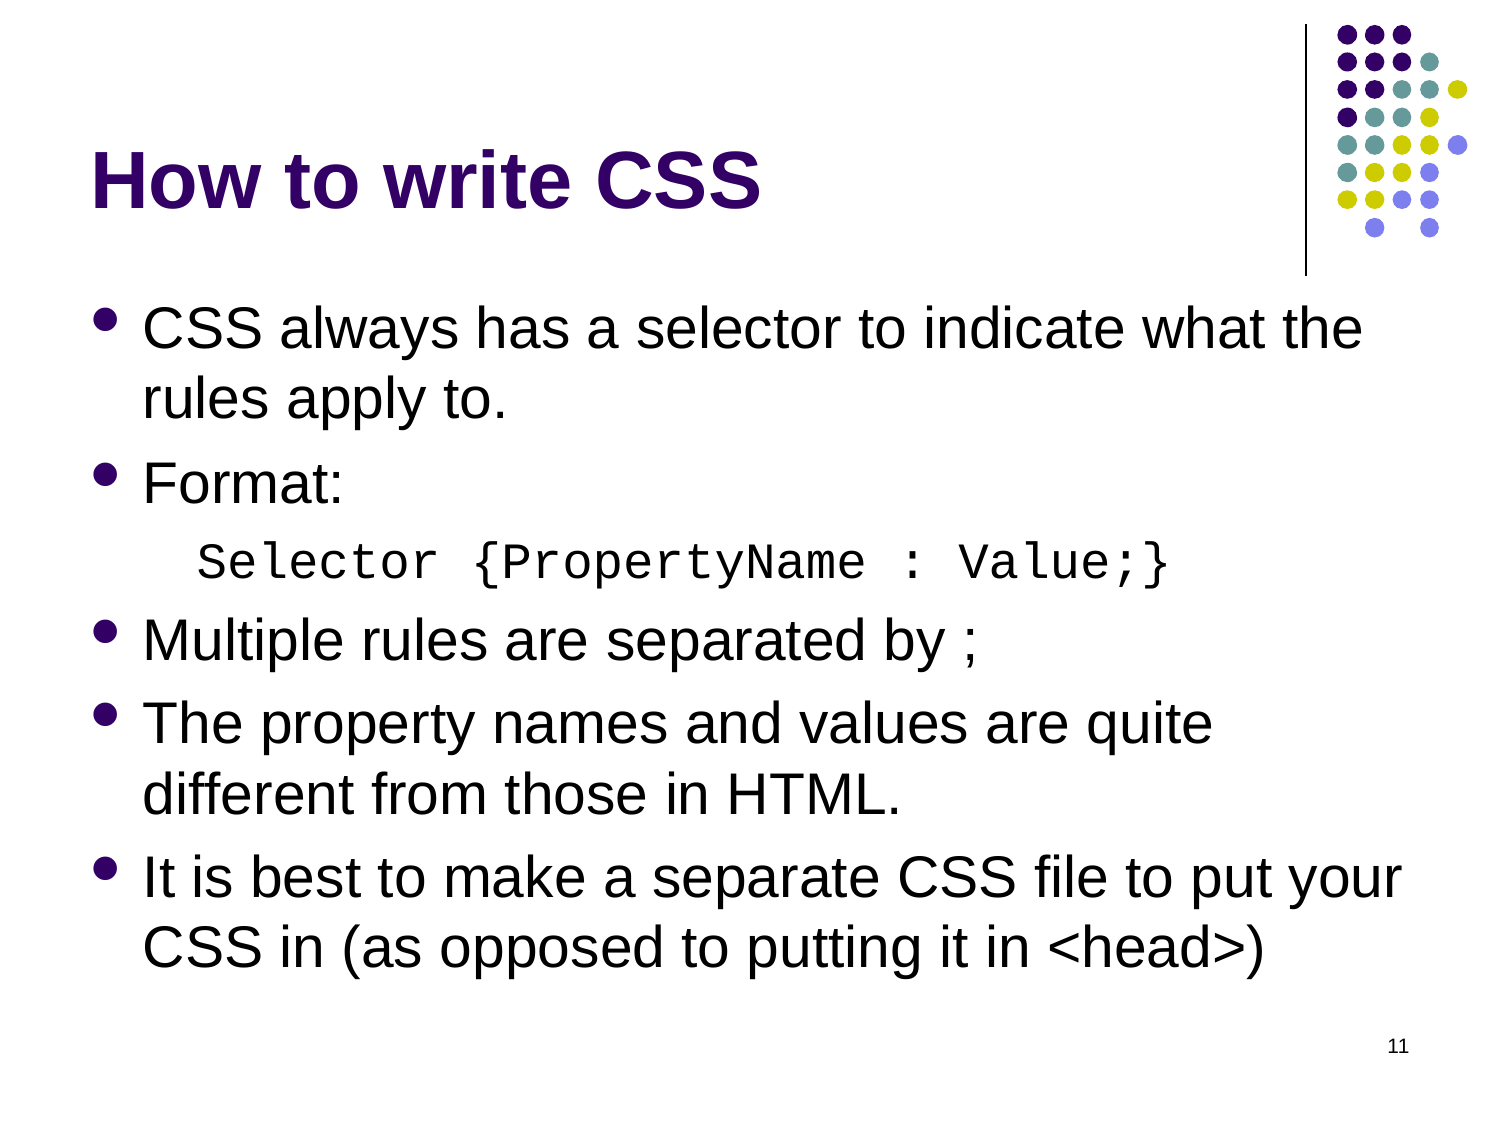

# How to write CSS
CSS always has a selector to indicate what the rules apply to.
Format:
Selector {PropertyName : Value;}
Multiple rules are separated by ;
The property names and values are quite different from those in HTML.
It is best to make a separate CSS file to put your CSS in (as opposed to putting it in <head>)